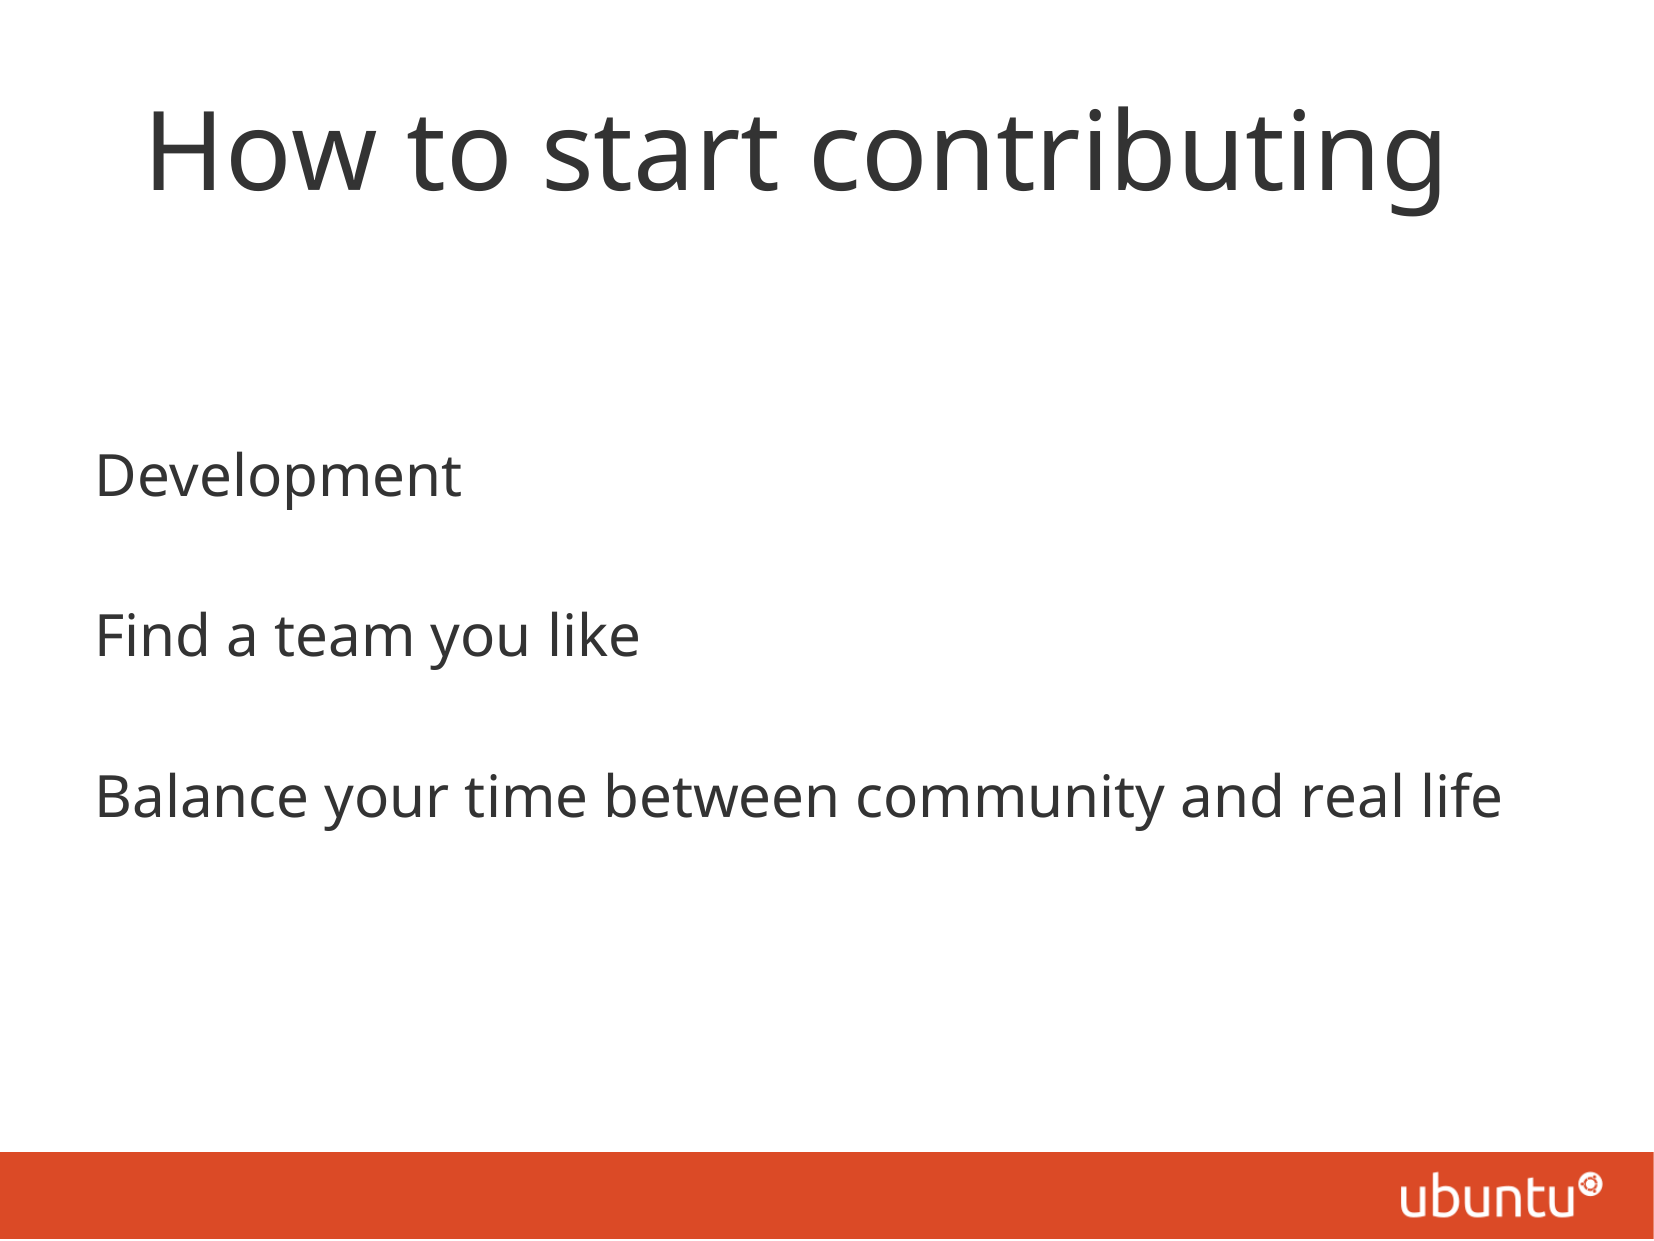

# How to start contributing
 Development
 Find a team you like
 Balance your time between community and real life